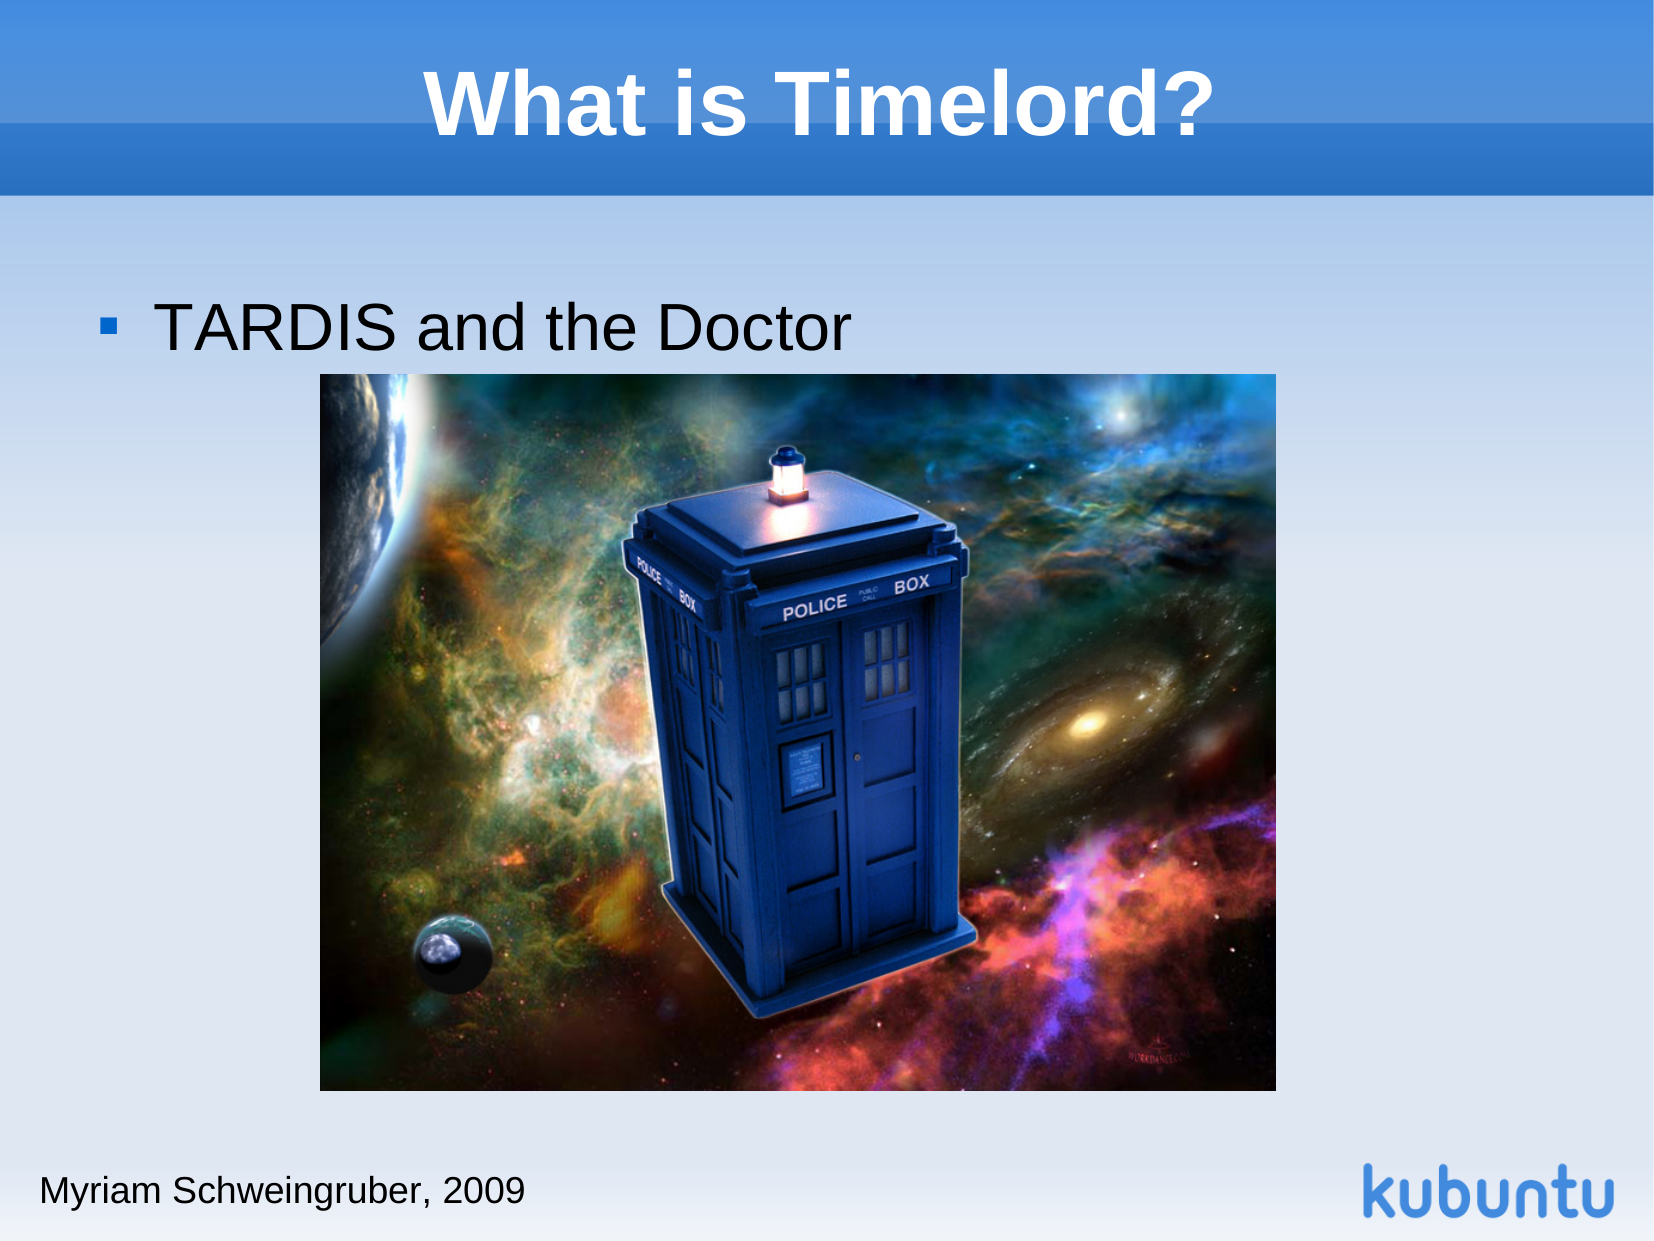

# What is Timelord?
TARDIS and the Doctor
 Myriam Schweingruber, 2009